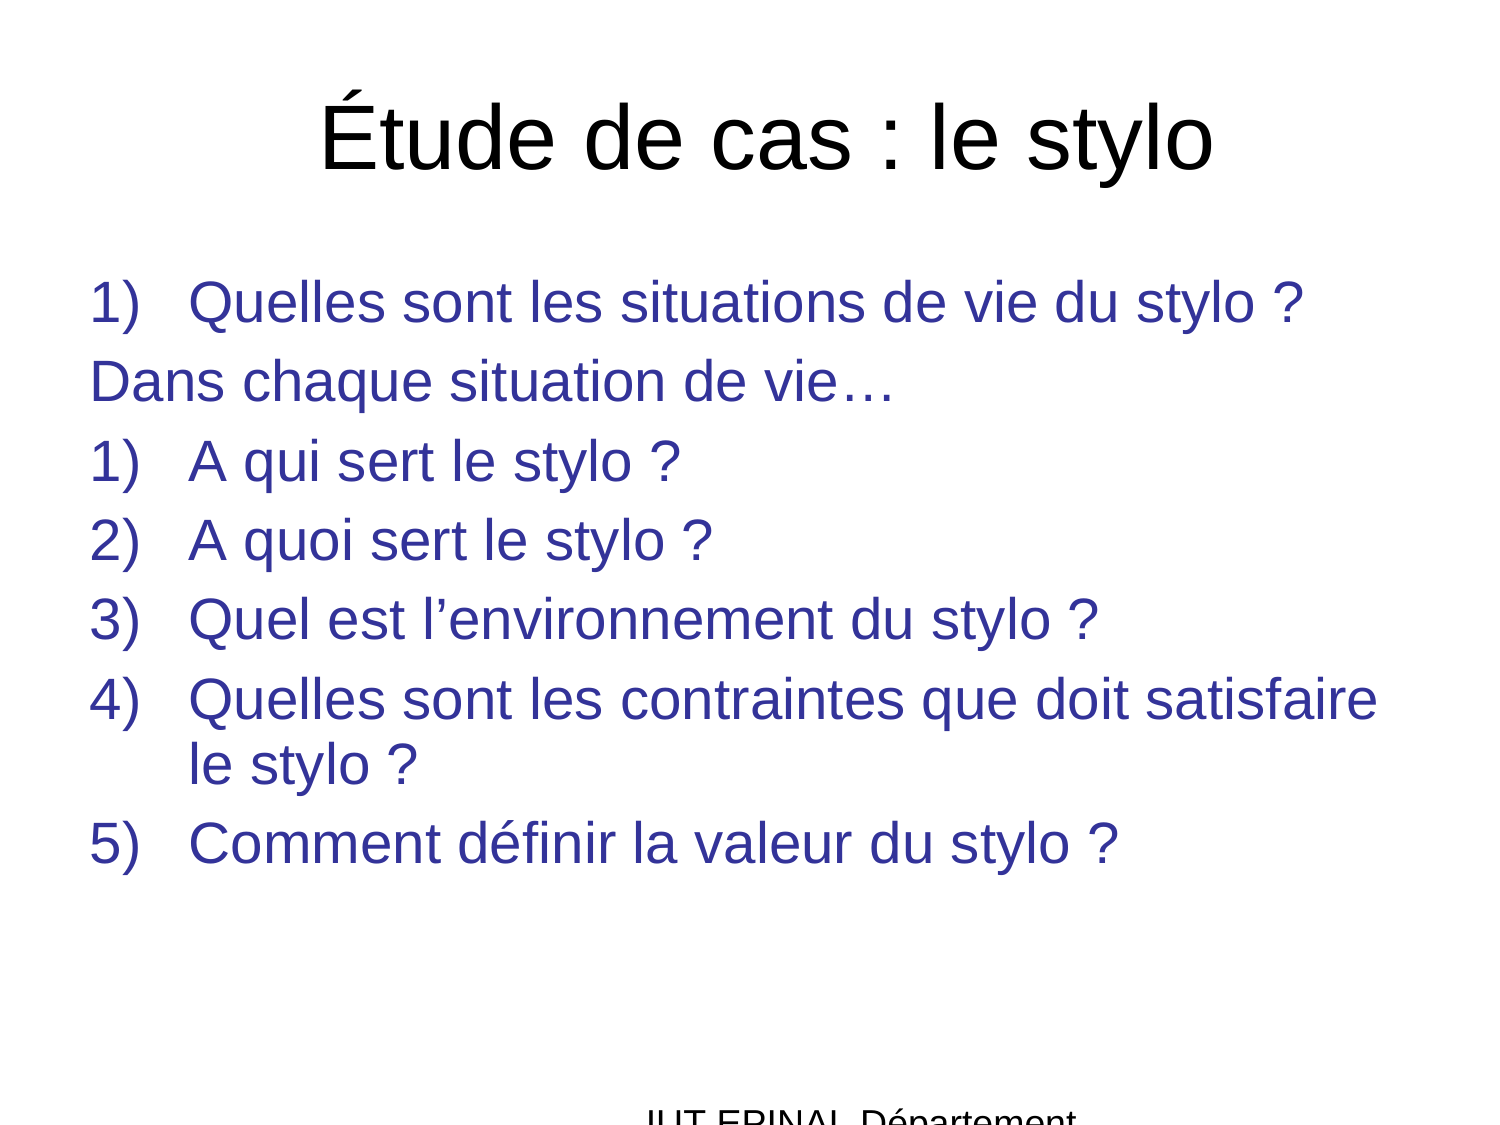

# Étude de cas : le stylo
Quelles sont les situations de vie du stylo ?
Dans chaque situation de vie…
A qui sert le stylo ?
A quoi sert le stylo ?
Quel est l’environnement du stylo ?
Quelles sont les contraintes que doit satisfaire le stylo ?
Comment définir la valeur du stylo ?